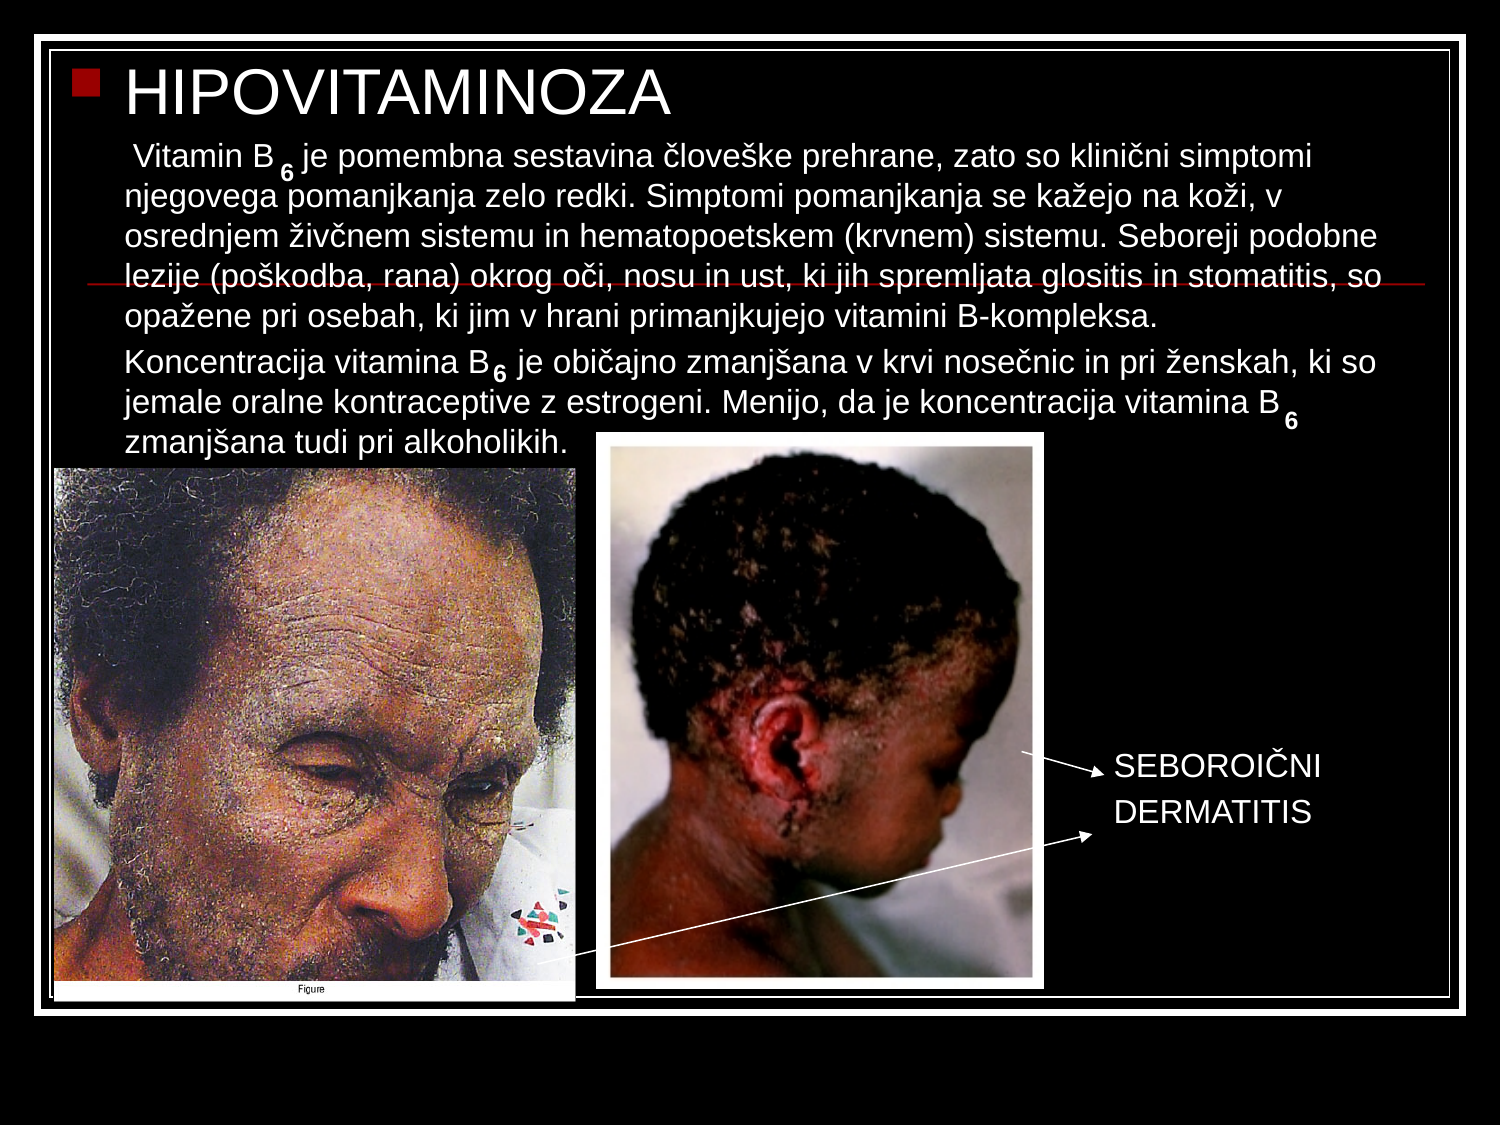

# HIPOVITAMINOZA
 Vitamin B je pomembna sestavina človeške prehrane, zato so klinični simptomi njegovega pomanjkanja zelo redki. Simptomi pomanjkanja se kažejo na koži, v osrednjem živčnem sistemu in hematopoetskem (krvnem) sistemu. Seboreji podobne lezije (poškodba, rana) okrog oči, nosu in ust, ki jih spremljata glositis in stomatitis, so opažene pri osebah, ki jim v hrani primanjkujejo vitamini B-kompleksa.
 Koncentracija vitamina B je običajno zmanjšana v krvi nosečnic in pri ženskah, ki so jemale oralne kontraceptive z estrogeni. Menijo, da je koncentracija vitamina B zmanjšana tudi pri alkoholikih.
 SEBOROIČNI
 DERMATITIS
6
6
6